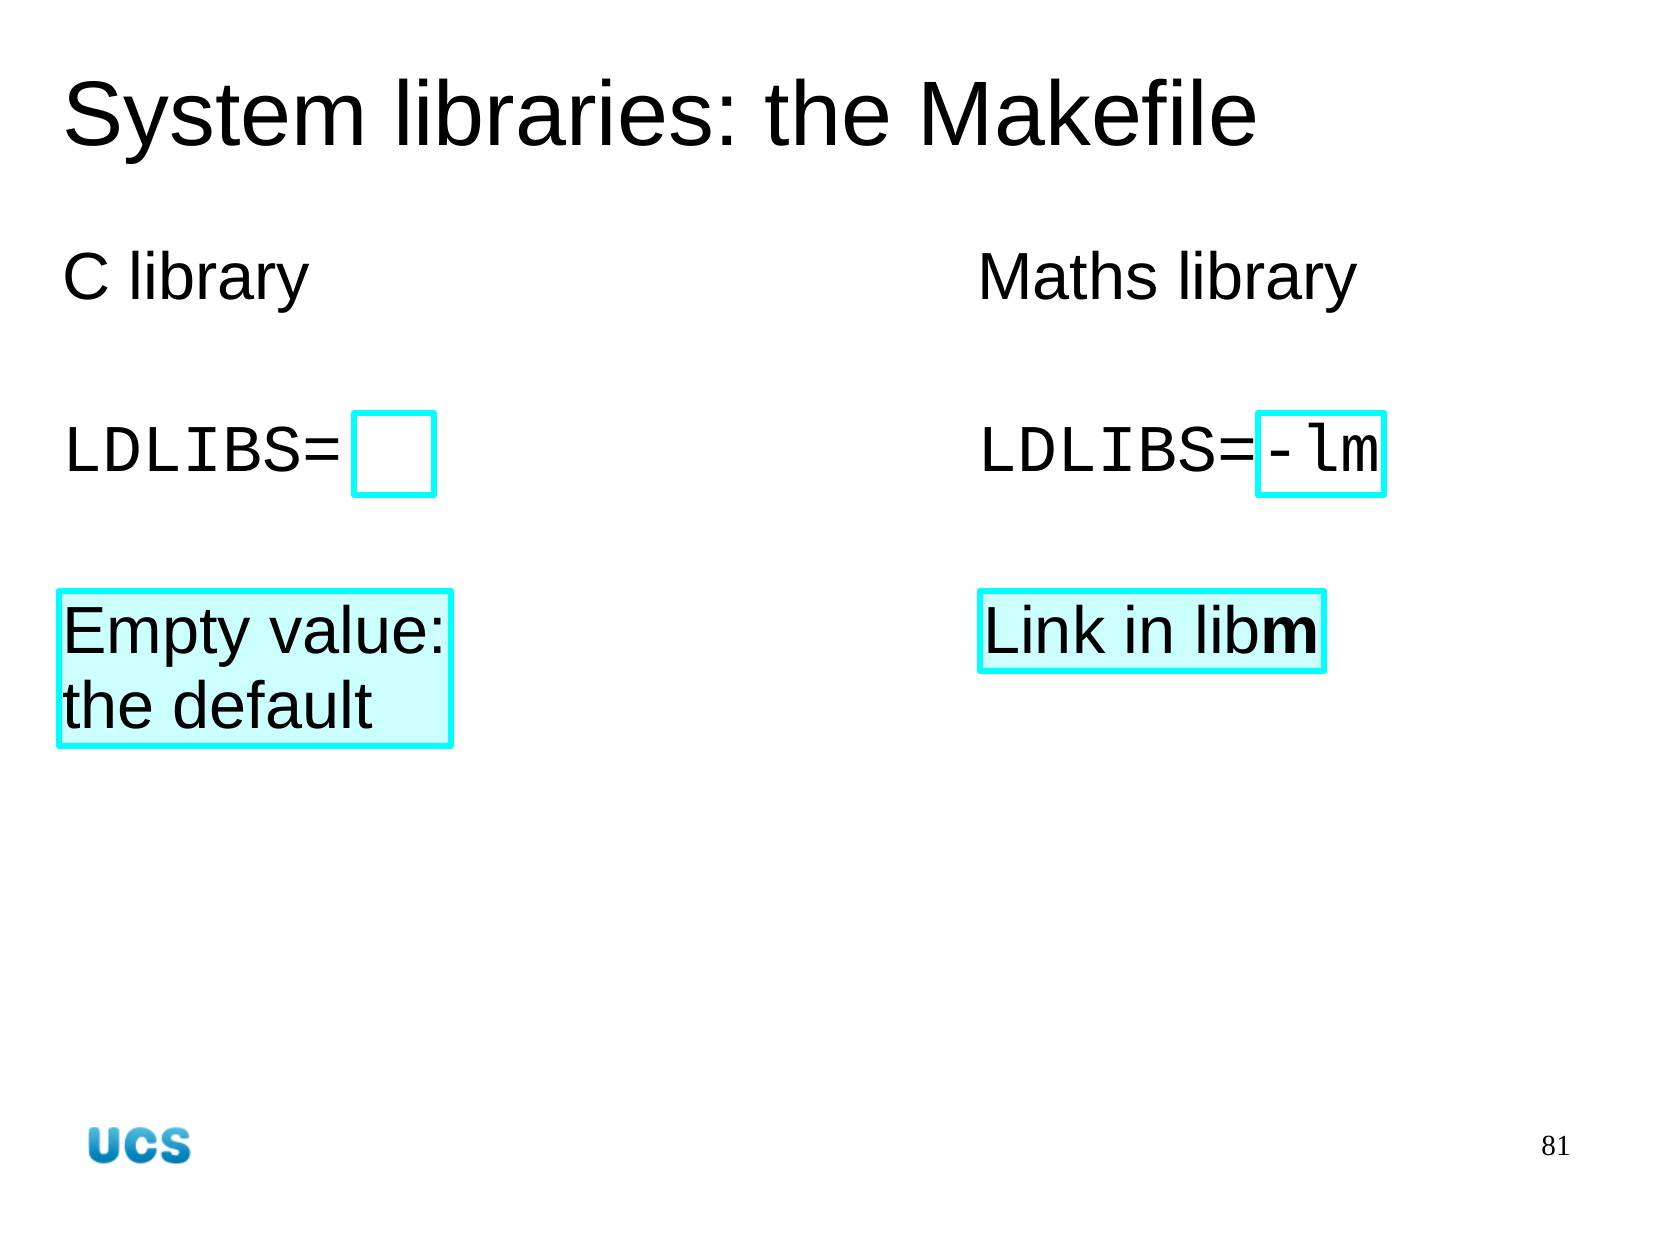

System libraries: the Makefile
C library
Maths library
LDLIBS=
LDLIBS=
-lm
Empty value:
the default
Link in libm
81